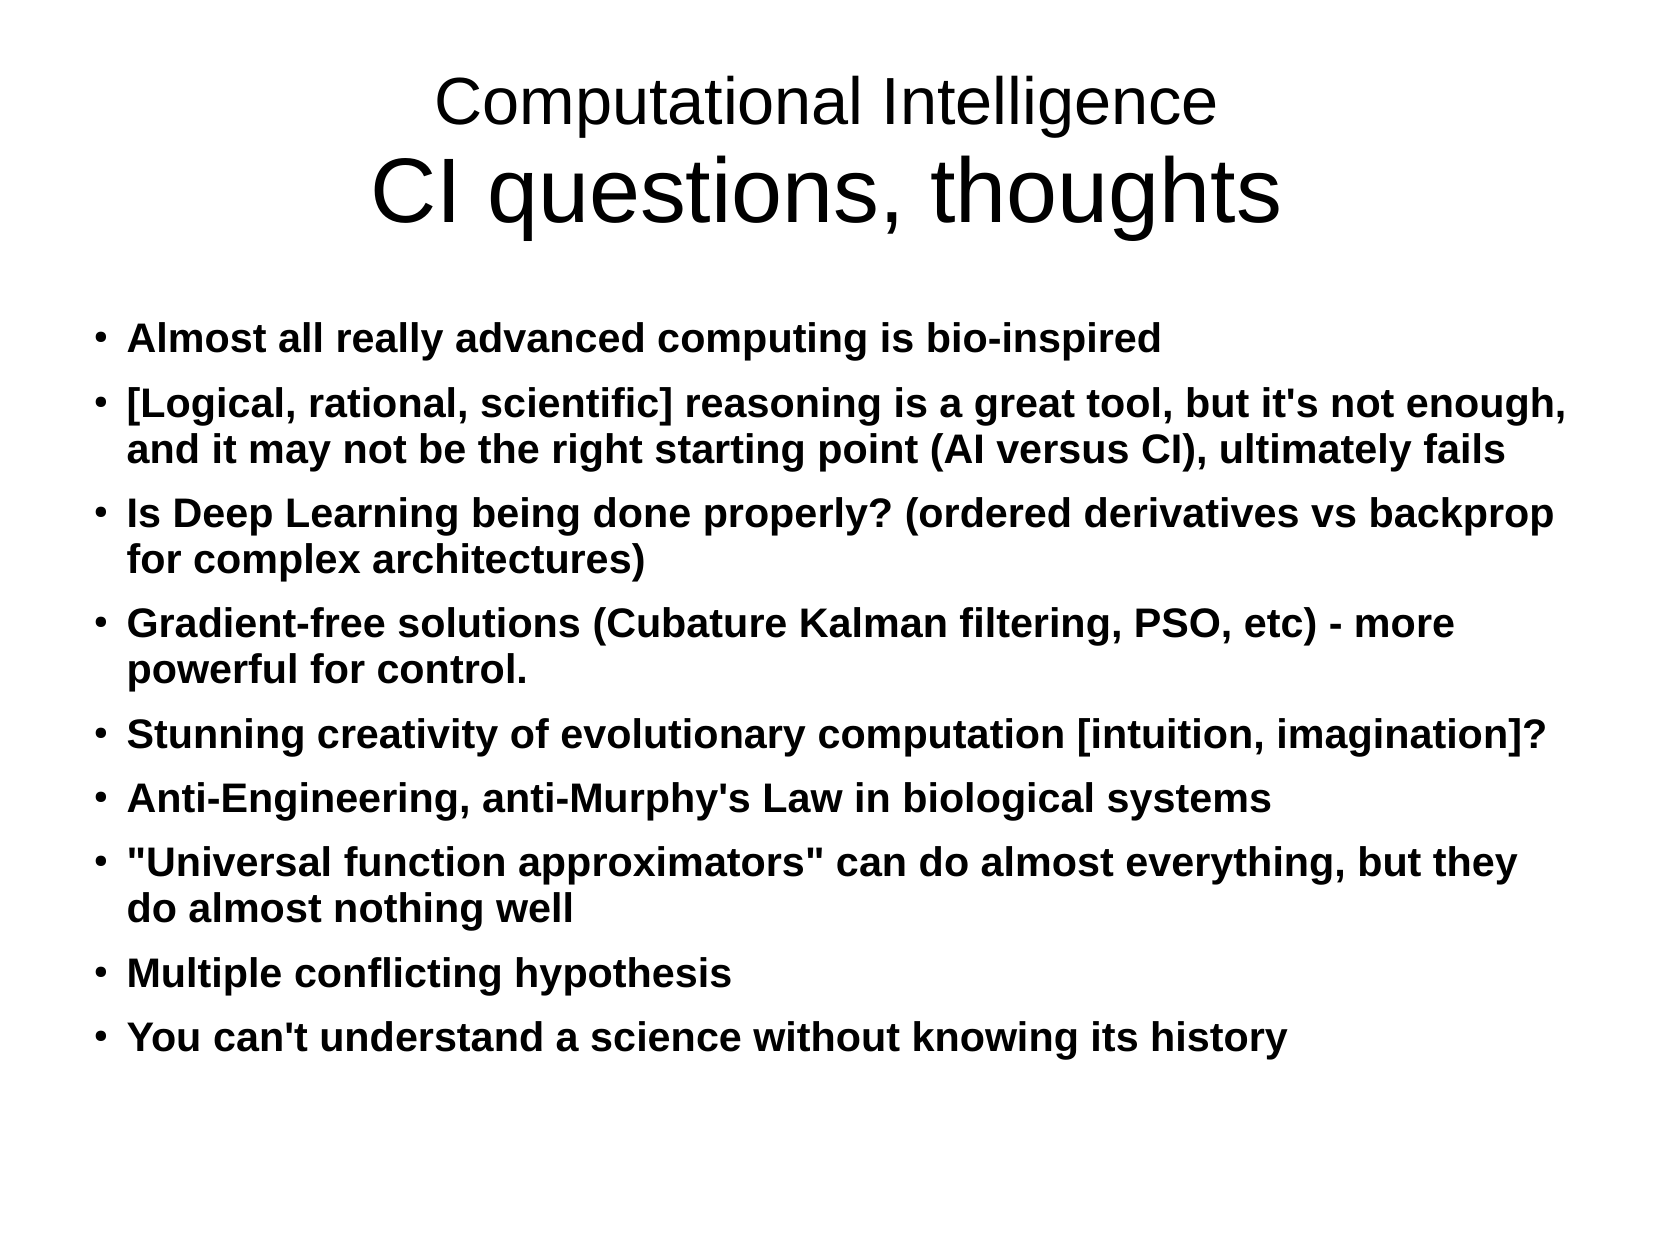

# Computational Intelligence CI questions, thoughts
Almost all really advanced computing is bio-inspired
[Logical, rational, scientific] reasoning is a great tool, but it's not enough, and it may not be the right starting point (AI versus CI), ultimately fails
Is Deep Learning being done properly? (ordered derivatives vs backprop for complex architectures)
Gradient-free solutions (Cubature Kalman filtering, PSO, etc) - more powerful for control.
Stunning creativity of evolutionary computation [intuition, imagination]?
Anti-Engineering, anti-Murphy's Law in biological systems
"Universal function approximators" can do almost everything, but they do almost nothing well
Multiple conflicting hypothesis
You can't understand a science without knowing its history